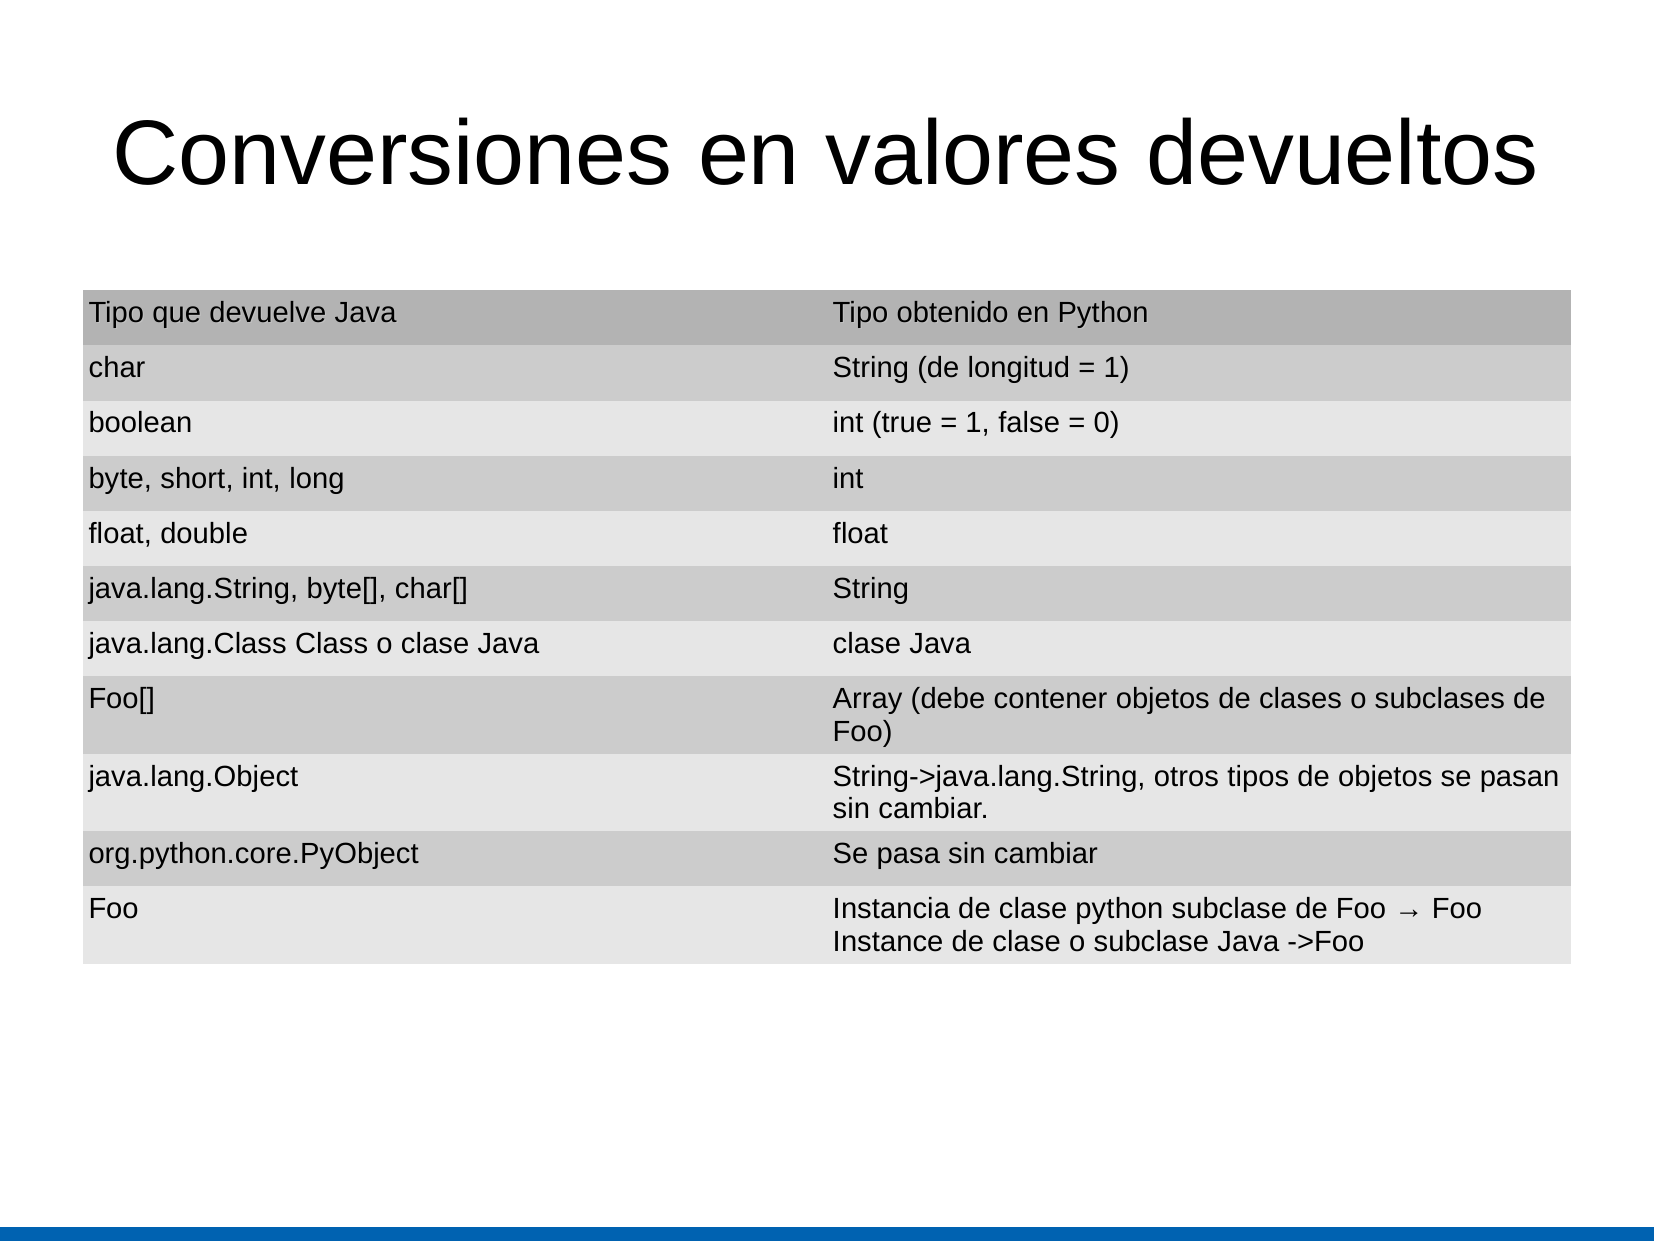

# Conversiones en valores devueltos
| Tipo que devuelve Java | Tipo obtenido en Python |
| --- | --- |
| char | String (de longitud = 1) |
| boolean | int (true = 1, false = 0) |
| byte, short, int, long | int |
| float, double | float |
| java.lang.String, byte[], char[] | String |
| java.lang.Class Class o clase Java | clase Java |
| Foo[] | Array (debe contener objetos de clases o subclases de Foo) |
| java.lang.Object | String->java.lang.String, otros tipos de objetos se pasan sin cambiar. |
| org.python.core.PyObject | Se pasa sin cambiar |
| Foo | Instancia de clase python subclase de Foo → Foo Instance de clase o subclase Java ->Foo |